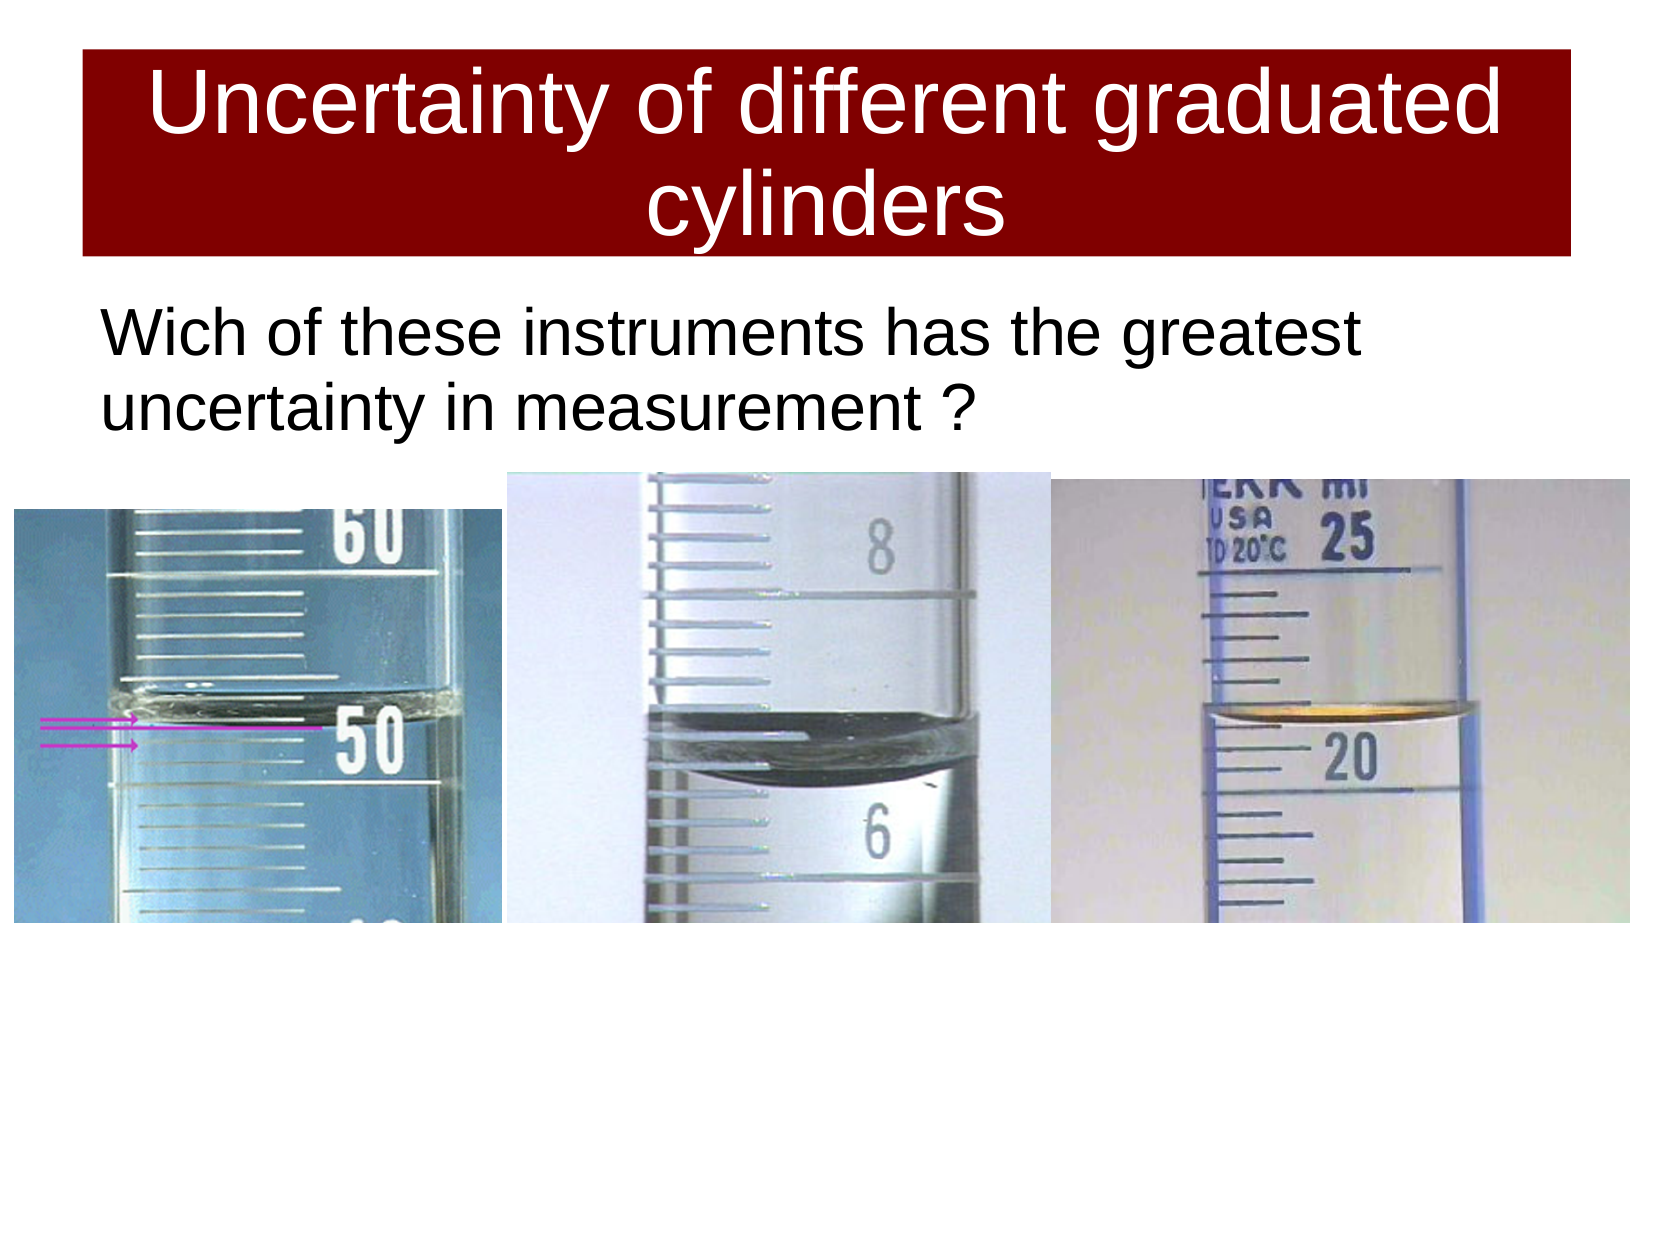

# Uncertainty of different graduated cylinders
Wich of these instruments has the greatest uncertainty in measurement ?